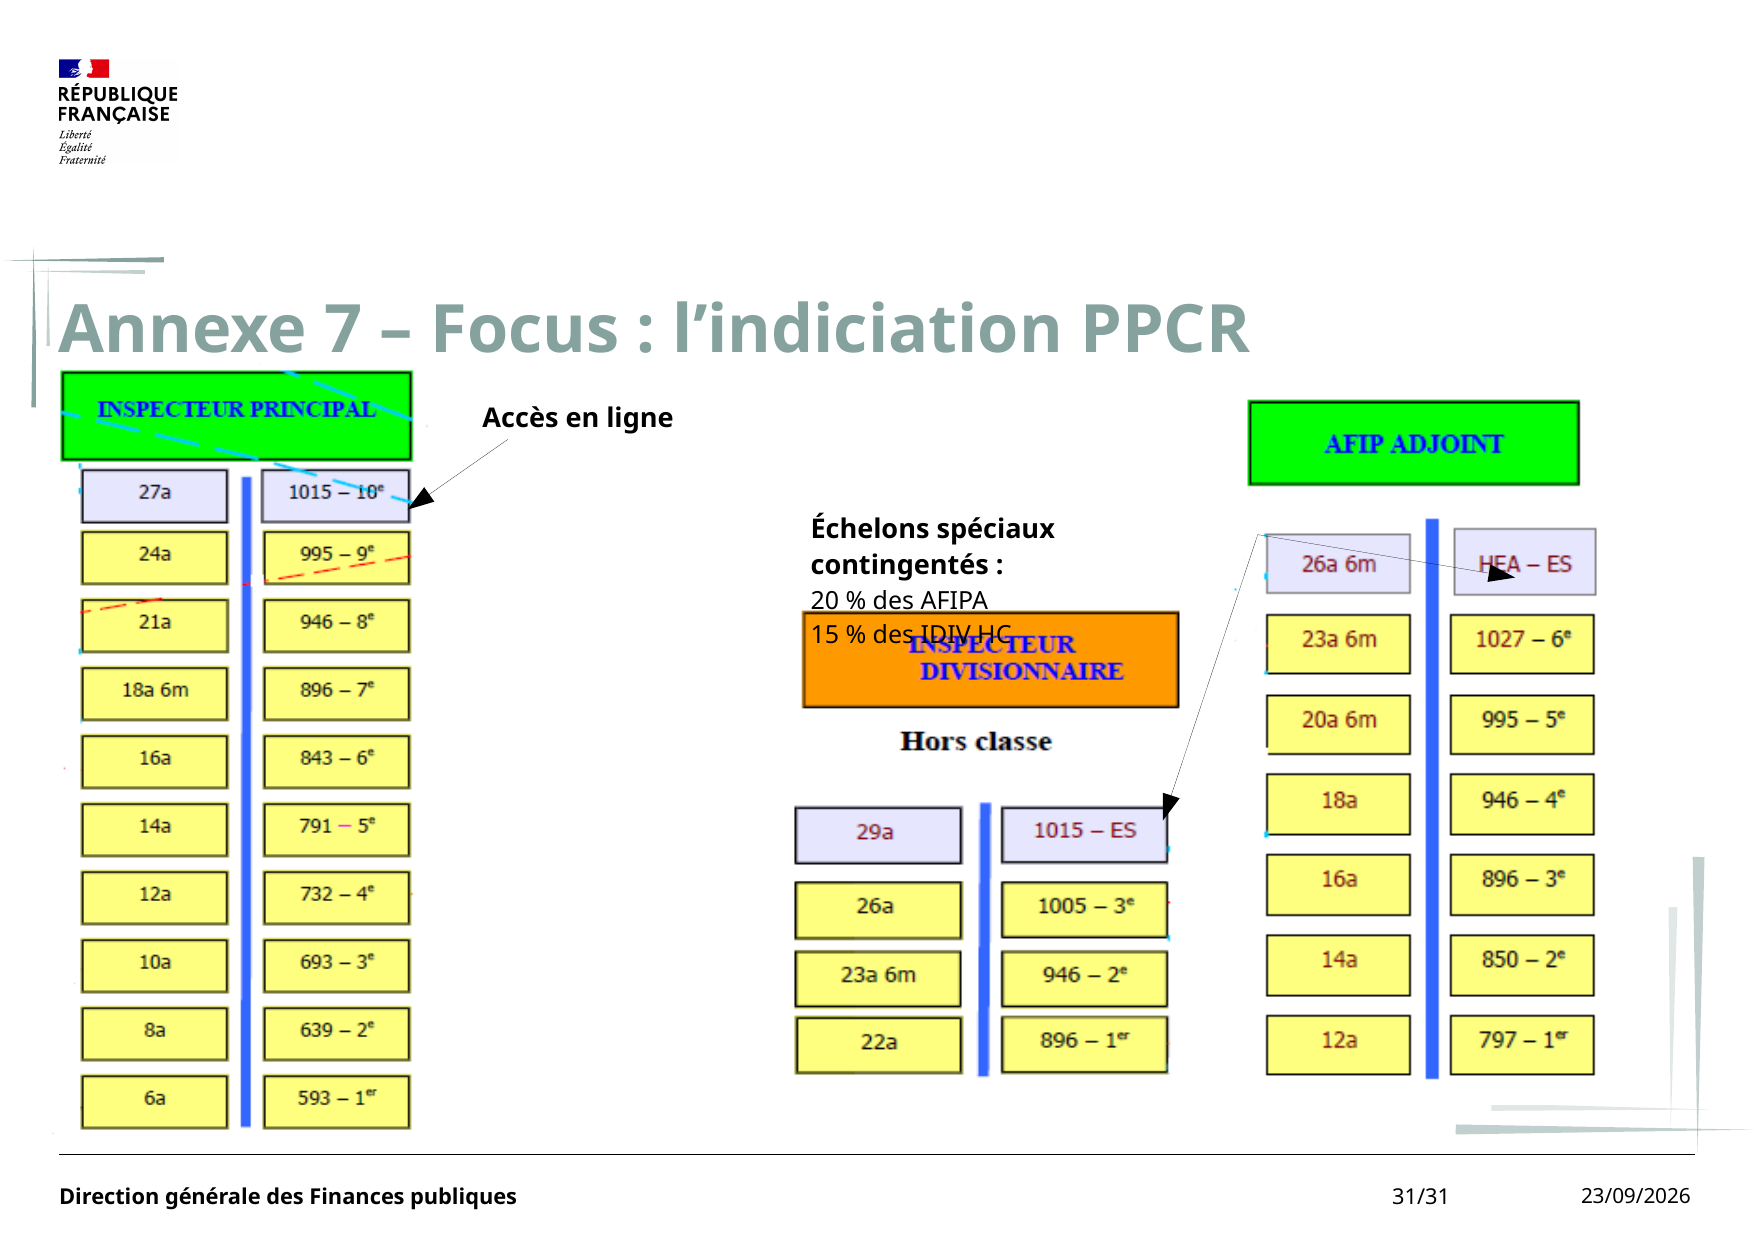

# Annexe 7 – Focus : l’indiciation PPCR
Accès en ligne
Échelons spéciaux contingentés :
20 % des AFIPA
15 % des IDIV HC